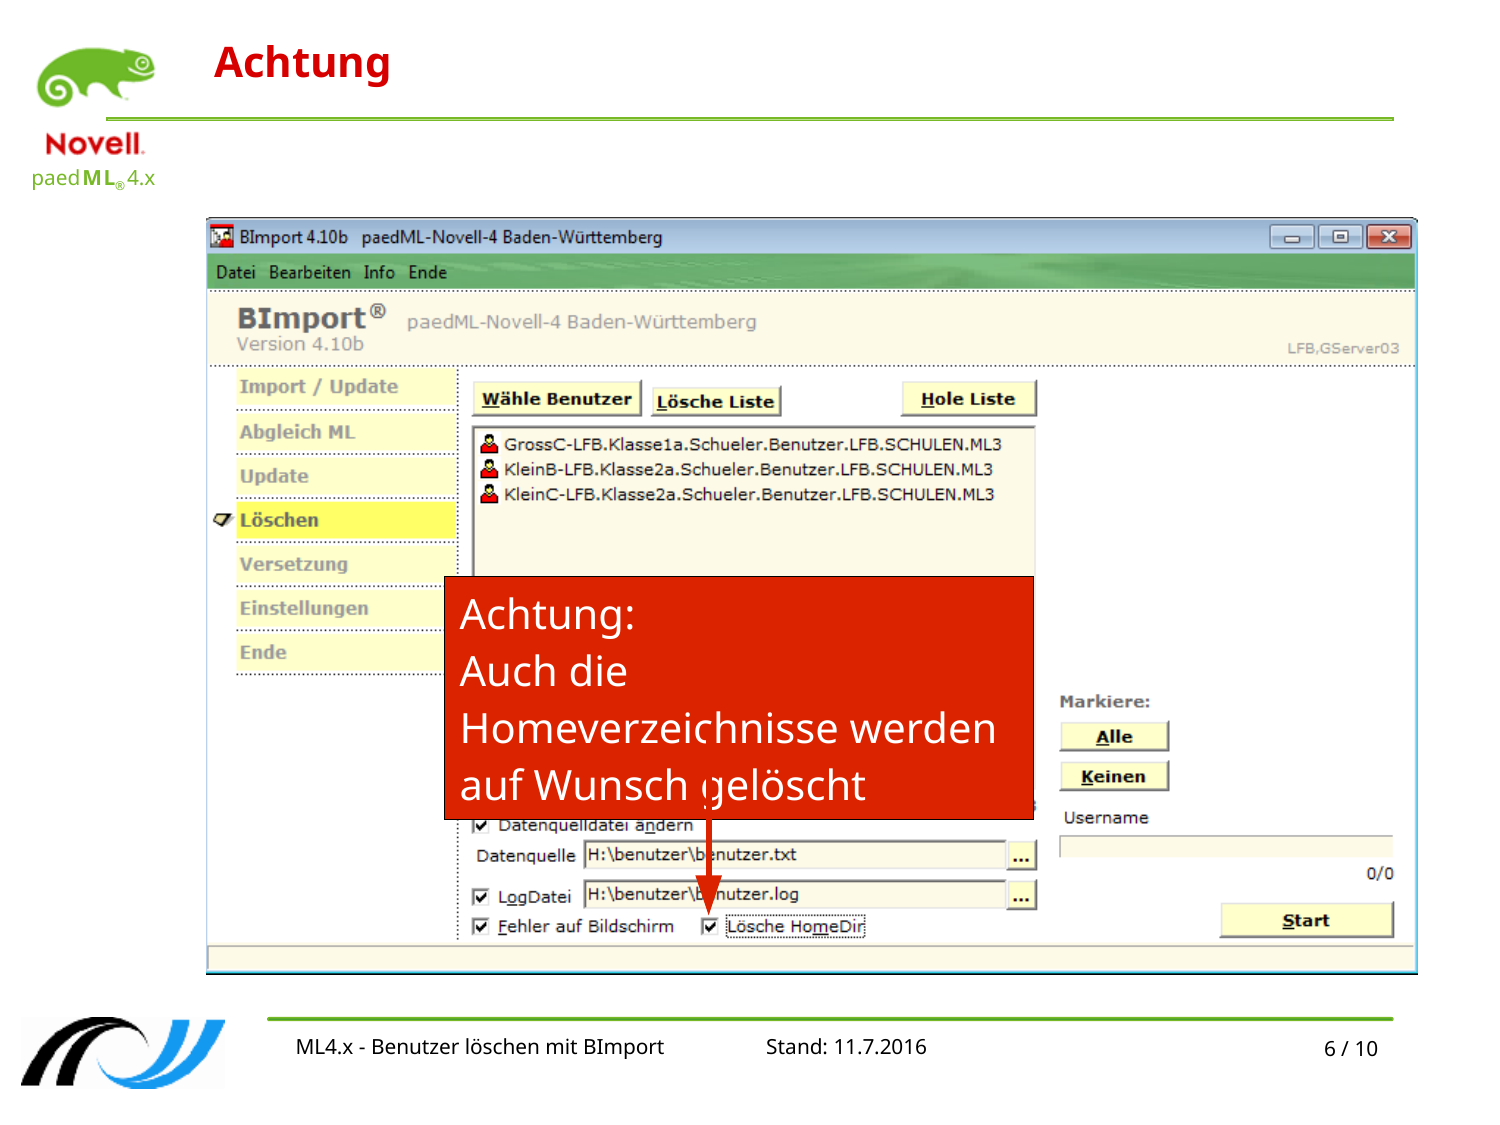

# Achtung
Achtung:
Auch die Homeverzeichnisse werden auf Wunsch gelöscht
ML4.x - Benutzer löschen mit BImport
11.7.2016
6